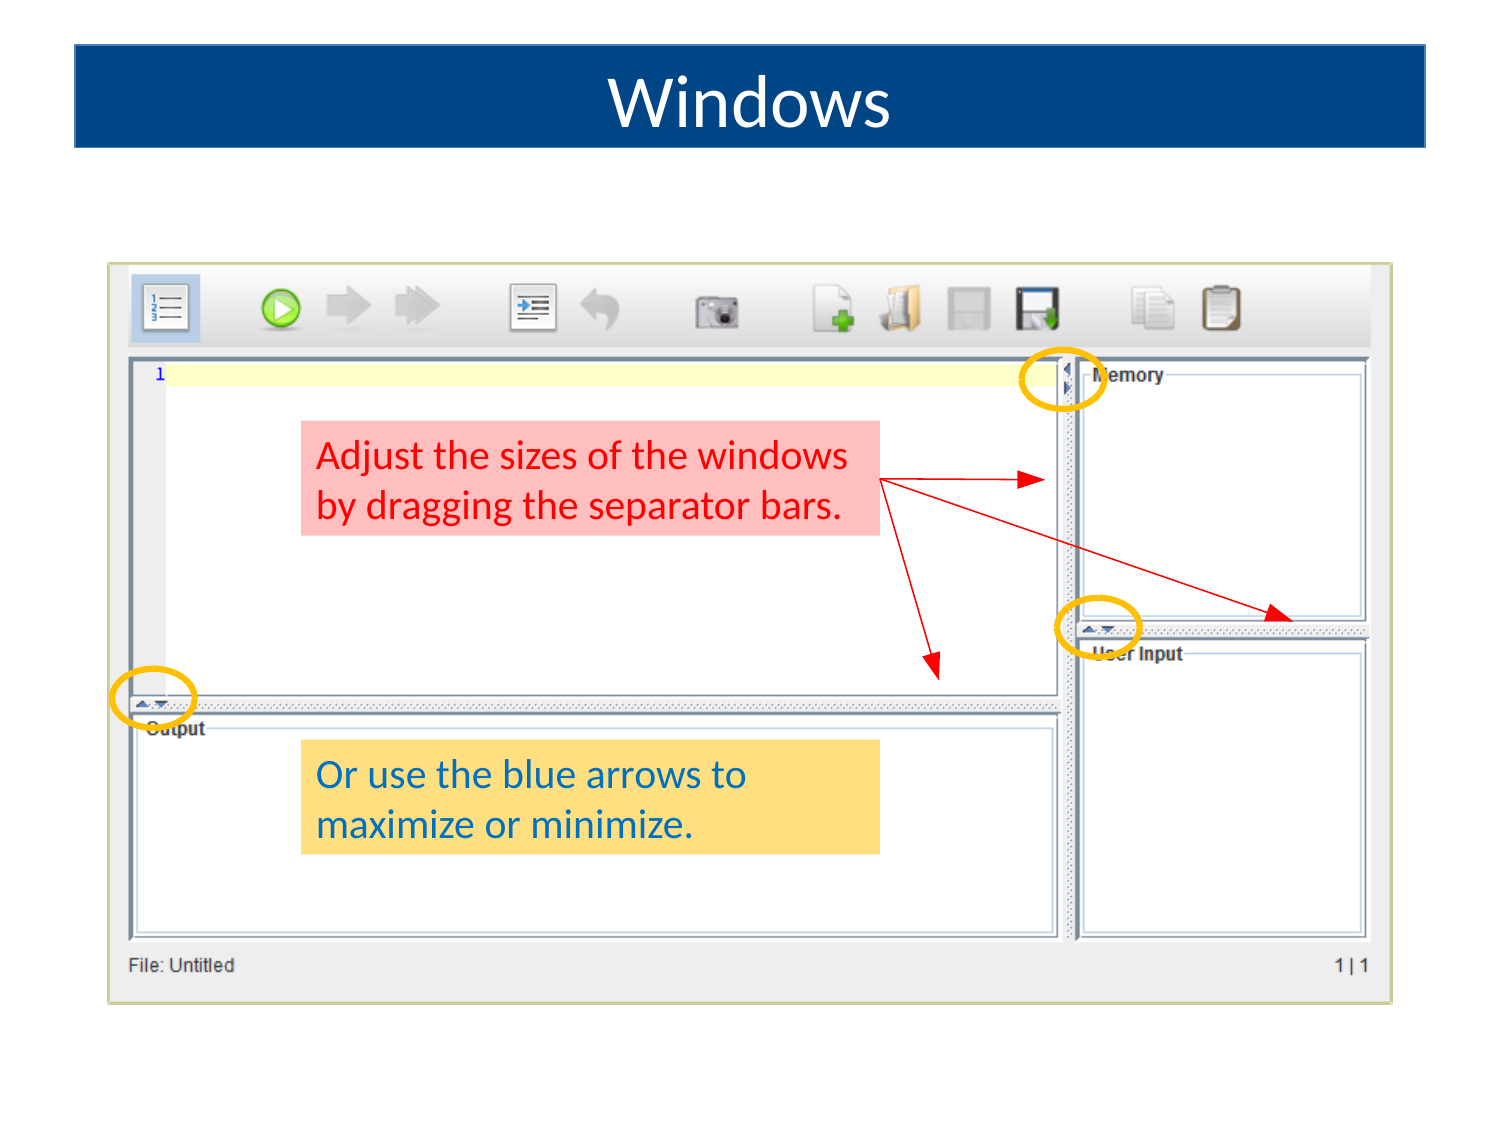

# Windows
Adjust the sizes of the windows by dragging the separator bars.
Or use the blue arrows to maximize or minimize.